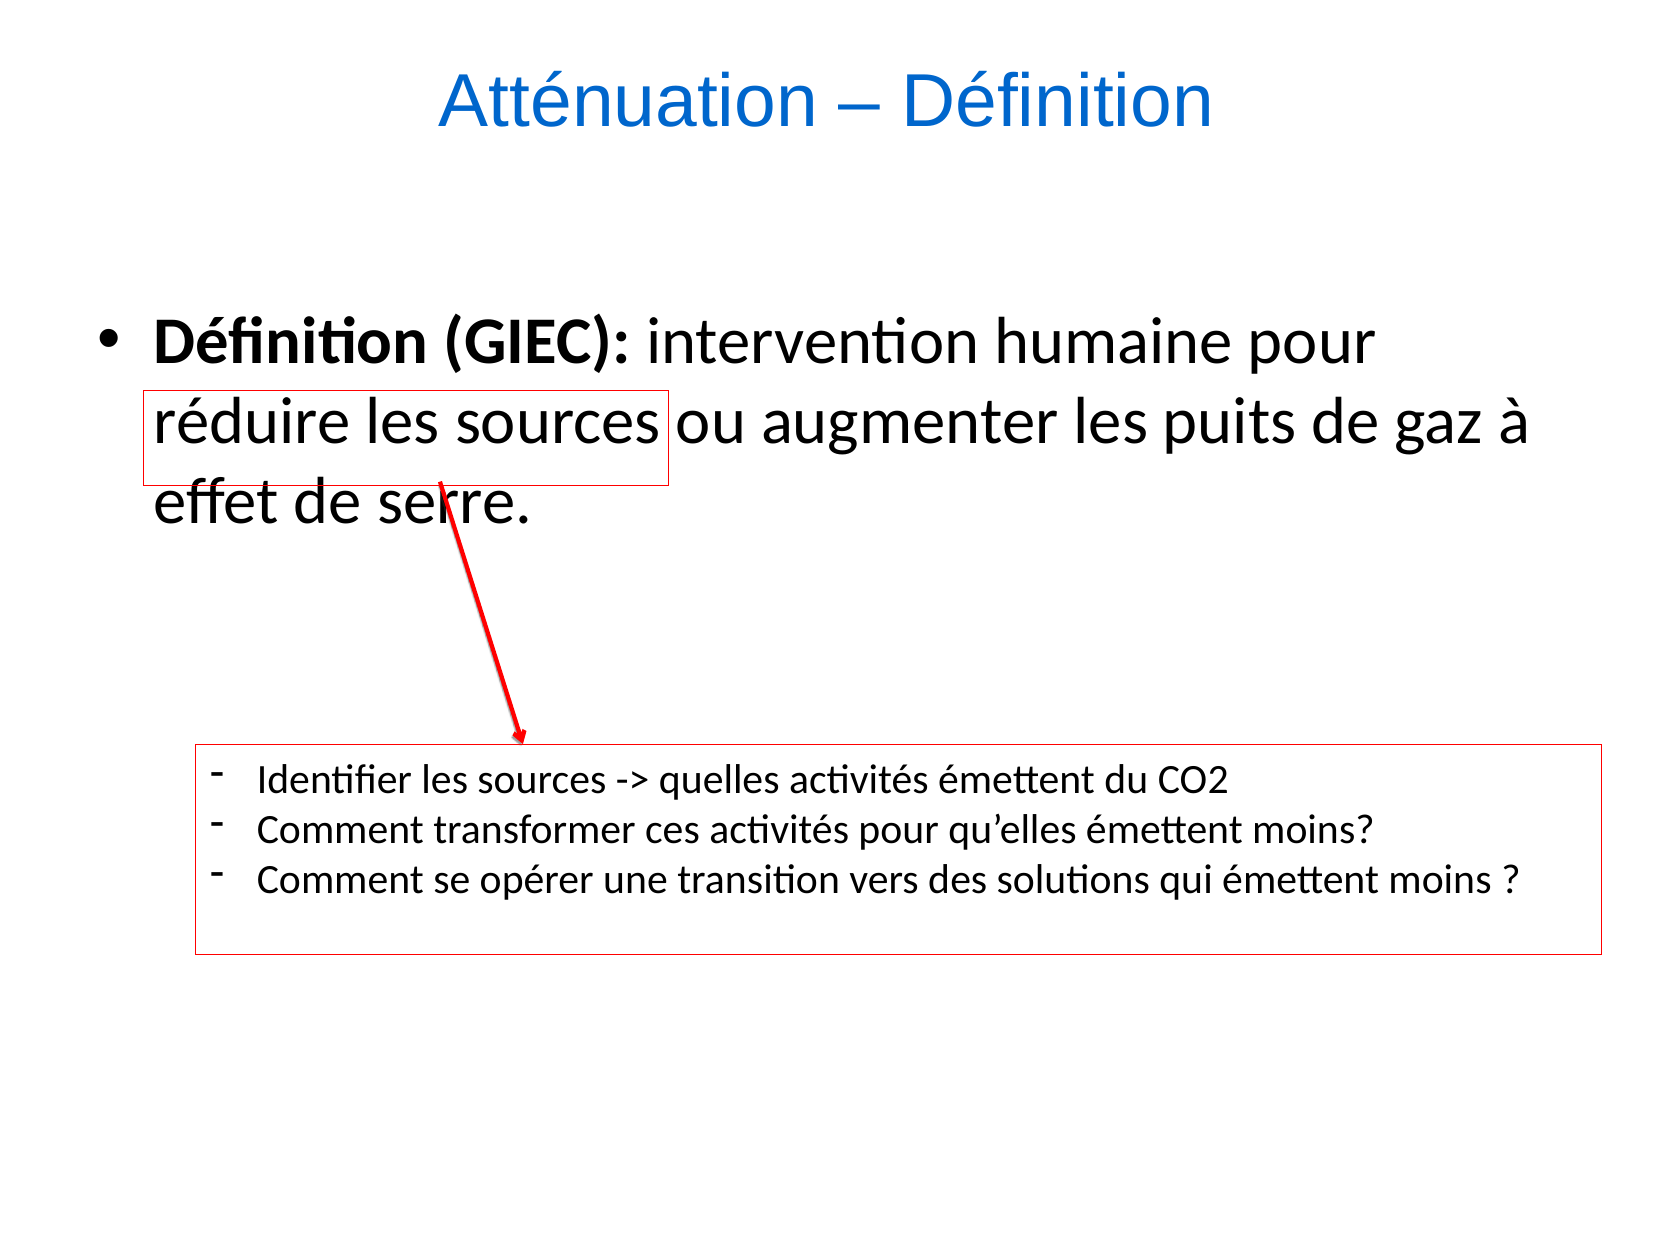

Atténuation – Définition
# Définition (GIEC): intervention humaine pour réduire les sources ou augmenter les puits de gaz à effet de serre.
Identifier les sources -> quelles activités émettent du CO2
Comment transformer ces activités pour qu’elles émettent moins?
Comment se opérer une transition vers des solutions qui émettent moins ?